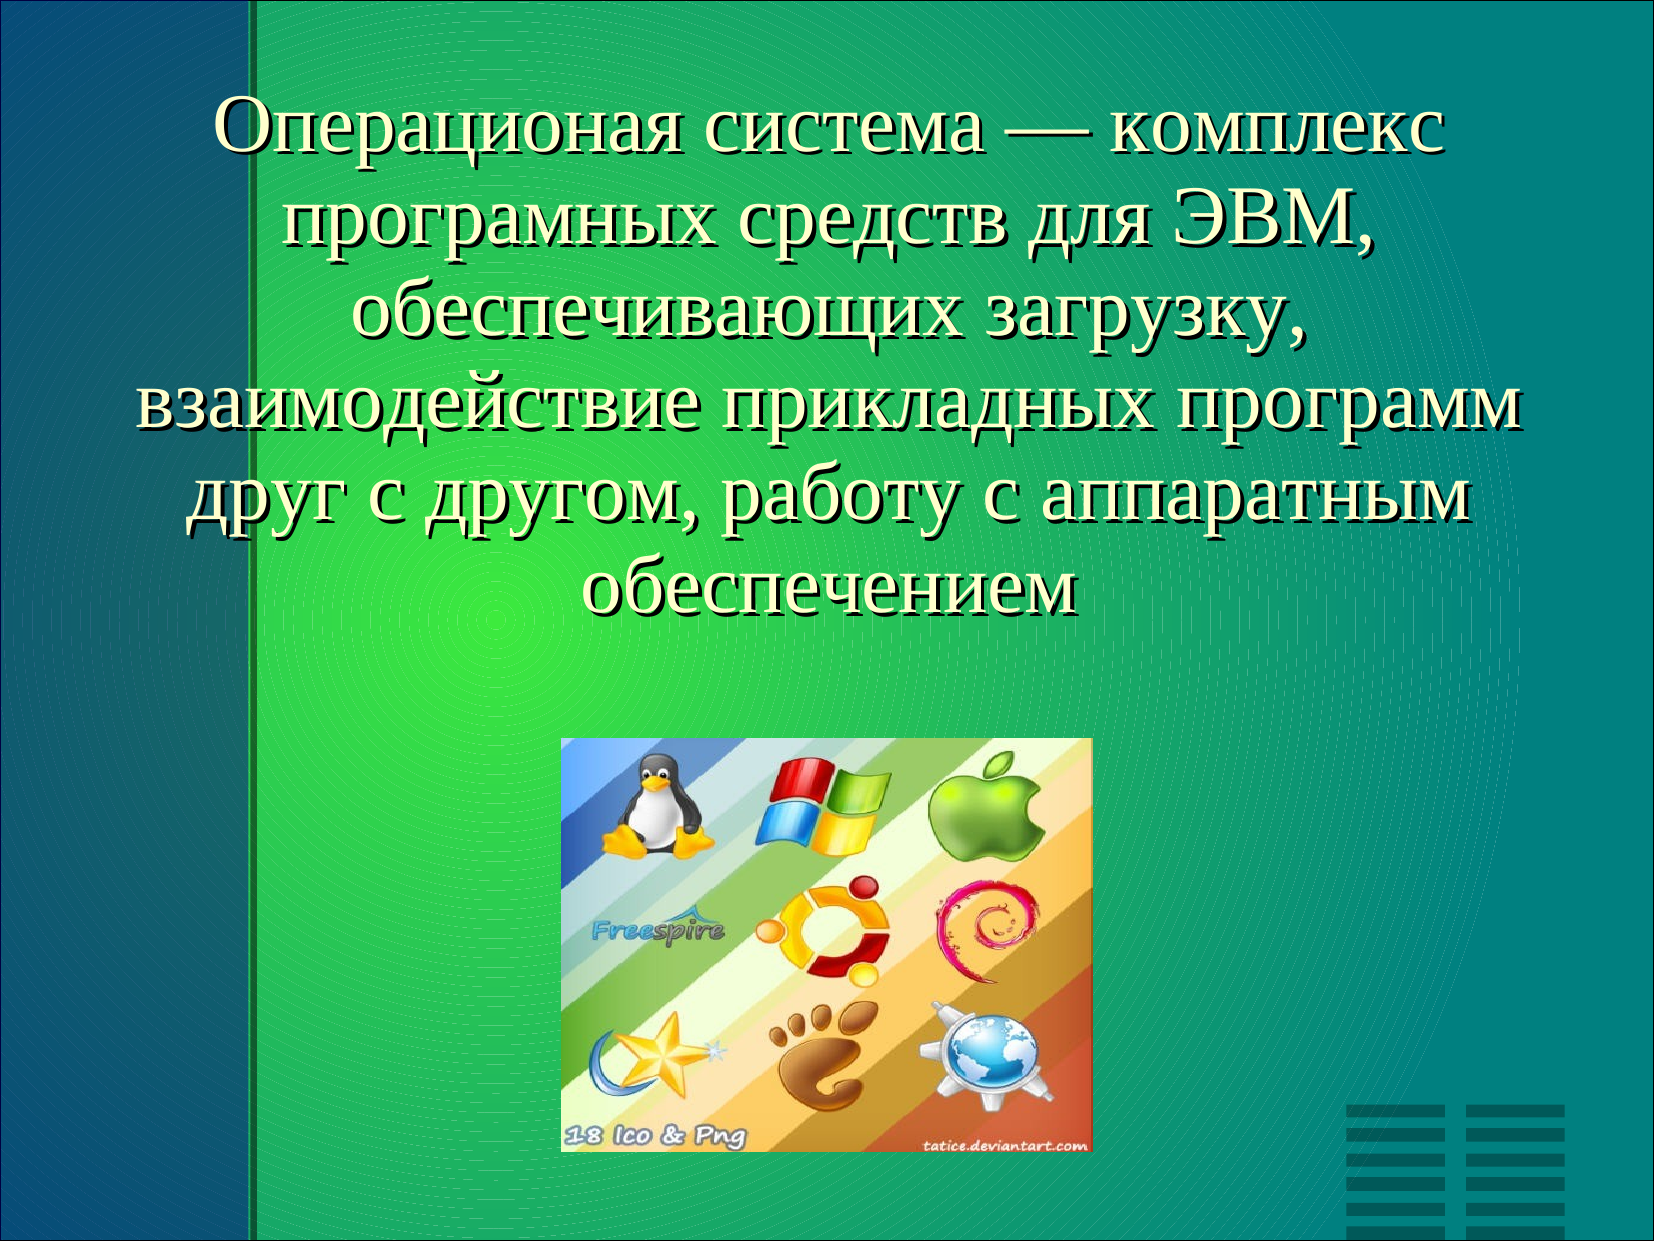

# Операционая система — комплекс програмных средств для ЭВМ, обеспечивающих загрузку, взаимодействие прикладных программ друг с другом, работу с аппаратным обеспечением